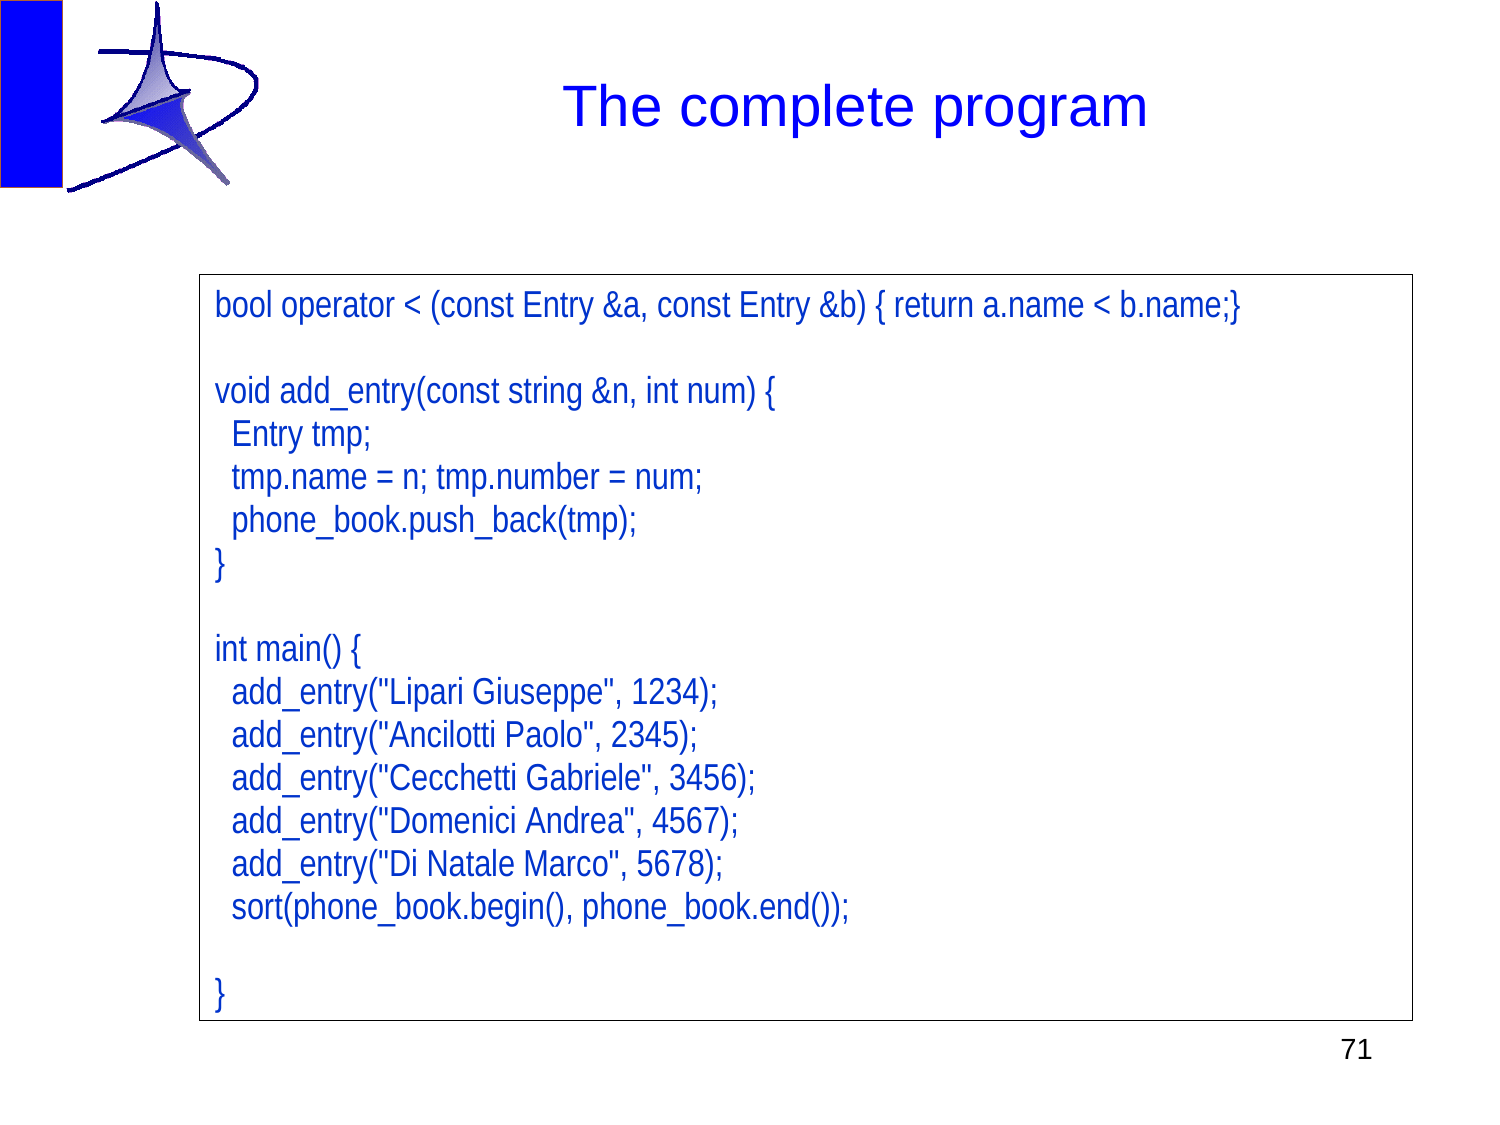

# The complete program
bool operator < (const Entry &a, const Entry &b) { return a.name < b.name;}
void add_entry(const string &n, int num) {
 Entry tmp;
 tmp.name = n; tmp.number = num;
 phone_book.push_back(tmp);
}
int main() {
 add_entry("Lipari Giuseppe", 1234);
 add_entry("Ancilotti Paolo", 2345);
 add_entry("Cecchetti Gabriele", 3456);
 add_entry("Domenici Andrea", 4567);
 add_entry("Di Natale Marco", 5678);
 sort(phone_book.begin(), phone_book.end());
}
71